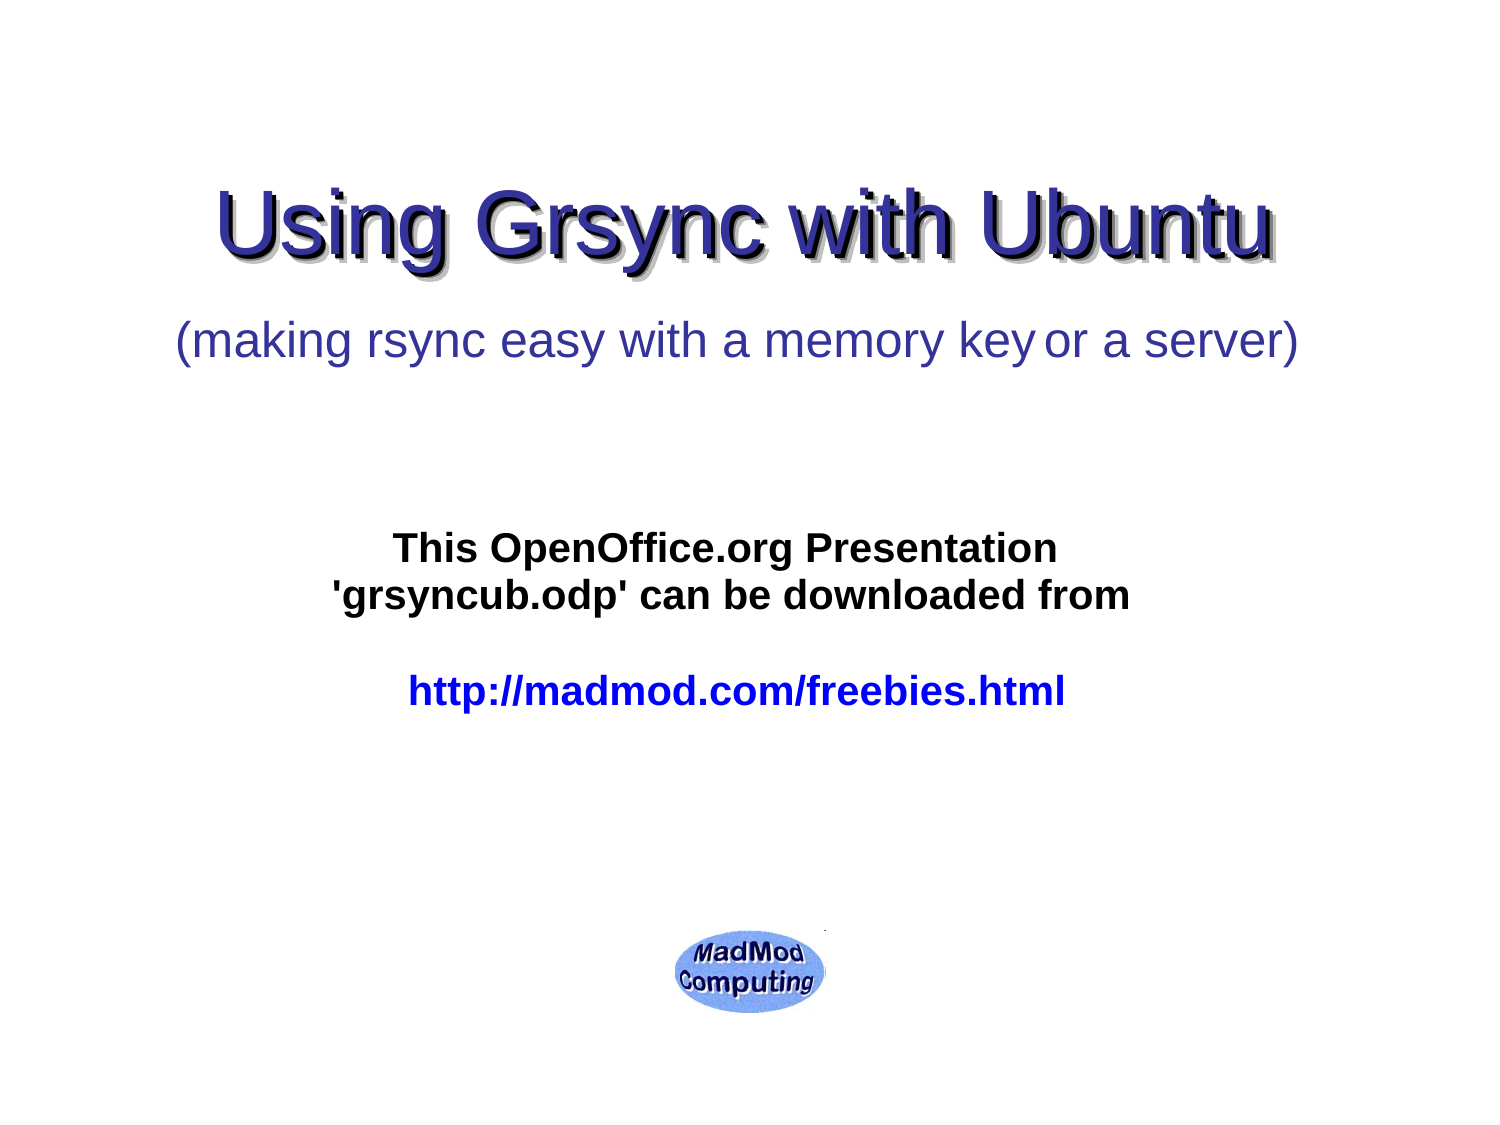

# Using Grsync with Ubuntu
(making rsync easy with a memory key or a server)
This OpenOffice.org Presentation
'grsyncub.odp' can be downloaded from
 http://madmod.com/freebies.html